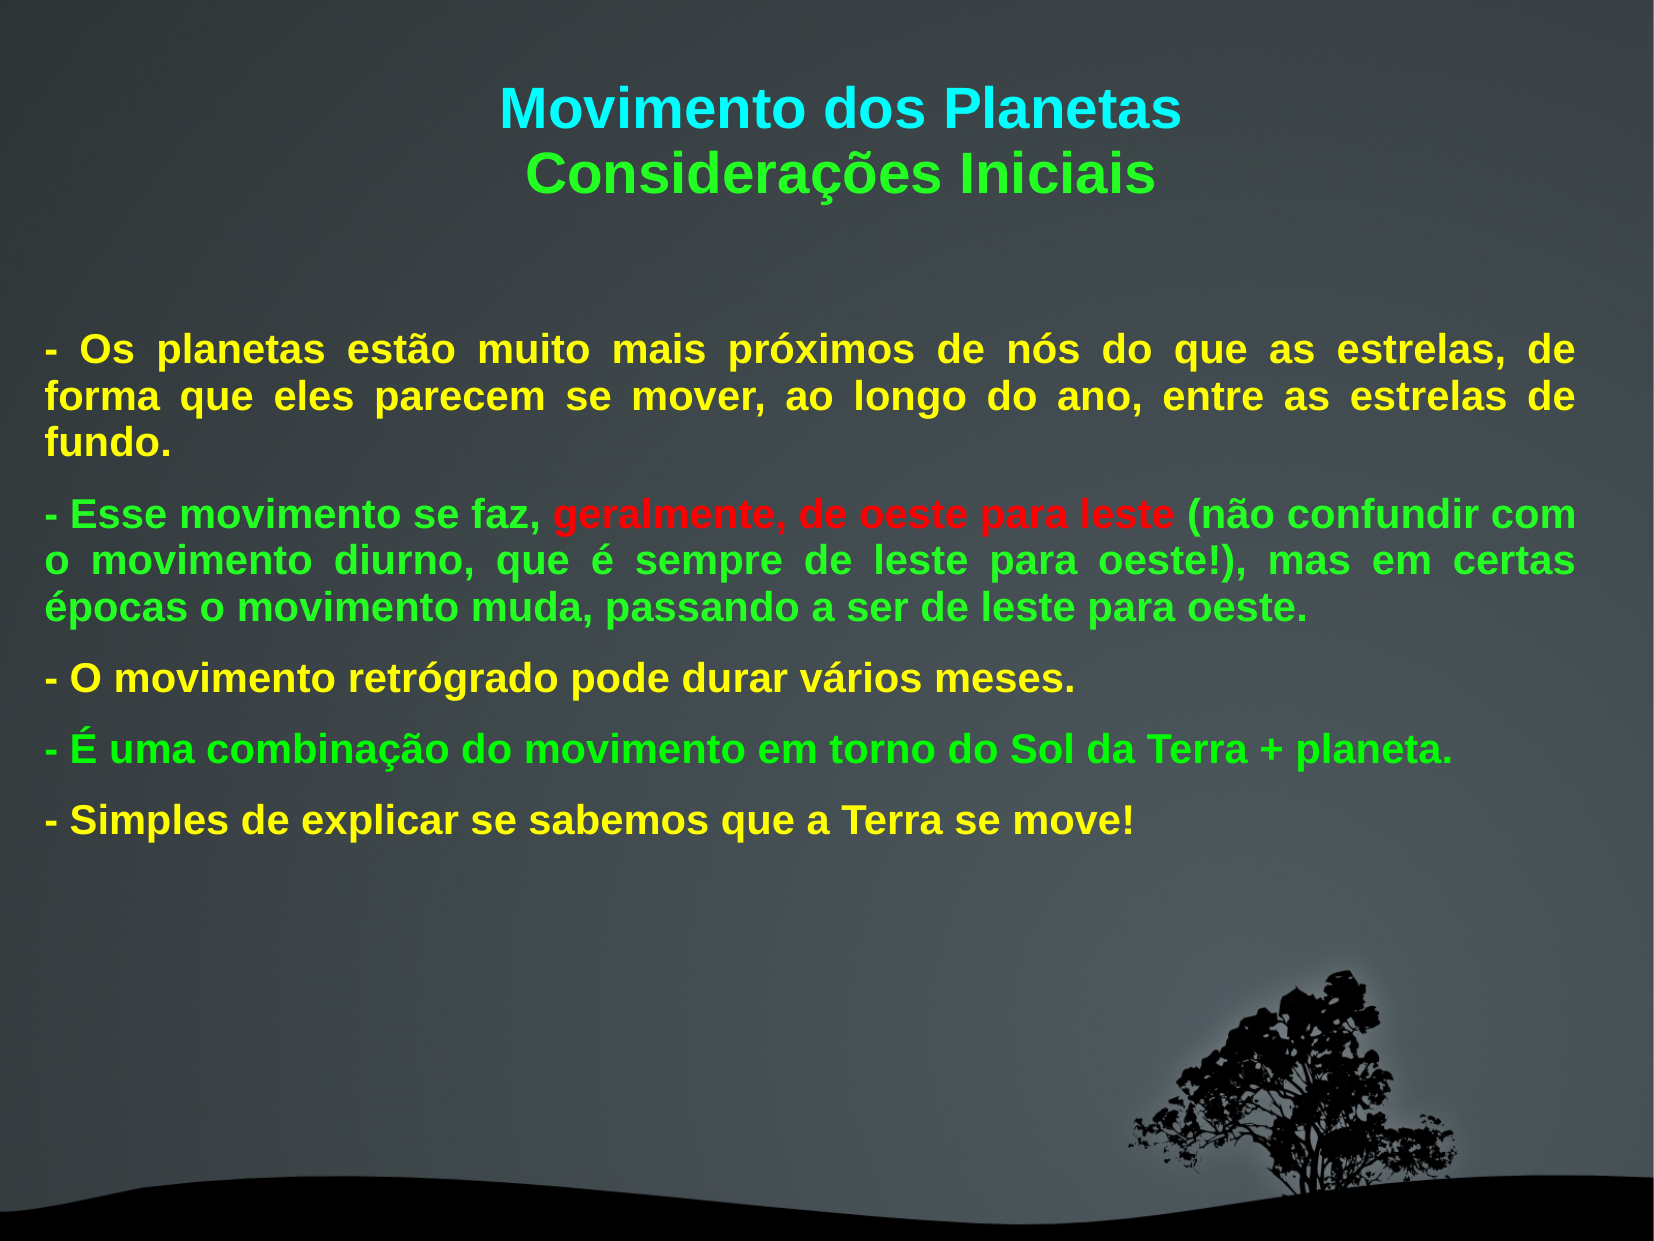

Movimento dos Planetas
Considerações Iniciais
- Os planetas estão muito mais próximos de nós do que as estrelas, de forma que eles parecem se mover, ao longo do ano, entre as estrelas de fundo.
- Esse movimento se faz, geralmente, de oeste para leste (não confundir com o movimento diurno, que é sempre de leste para oeste!), mas em certas épocas o movimento muda, passando a ser de leste para oeste.
- O movimento retrógrado pode durar vários meses.
- É uma combinação do movimento em torno do Sol da Terra + planeta.
- Simples de explicar se sabemos que a Terra se move!